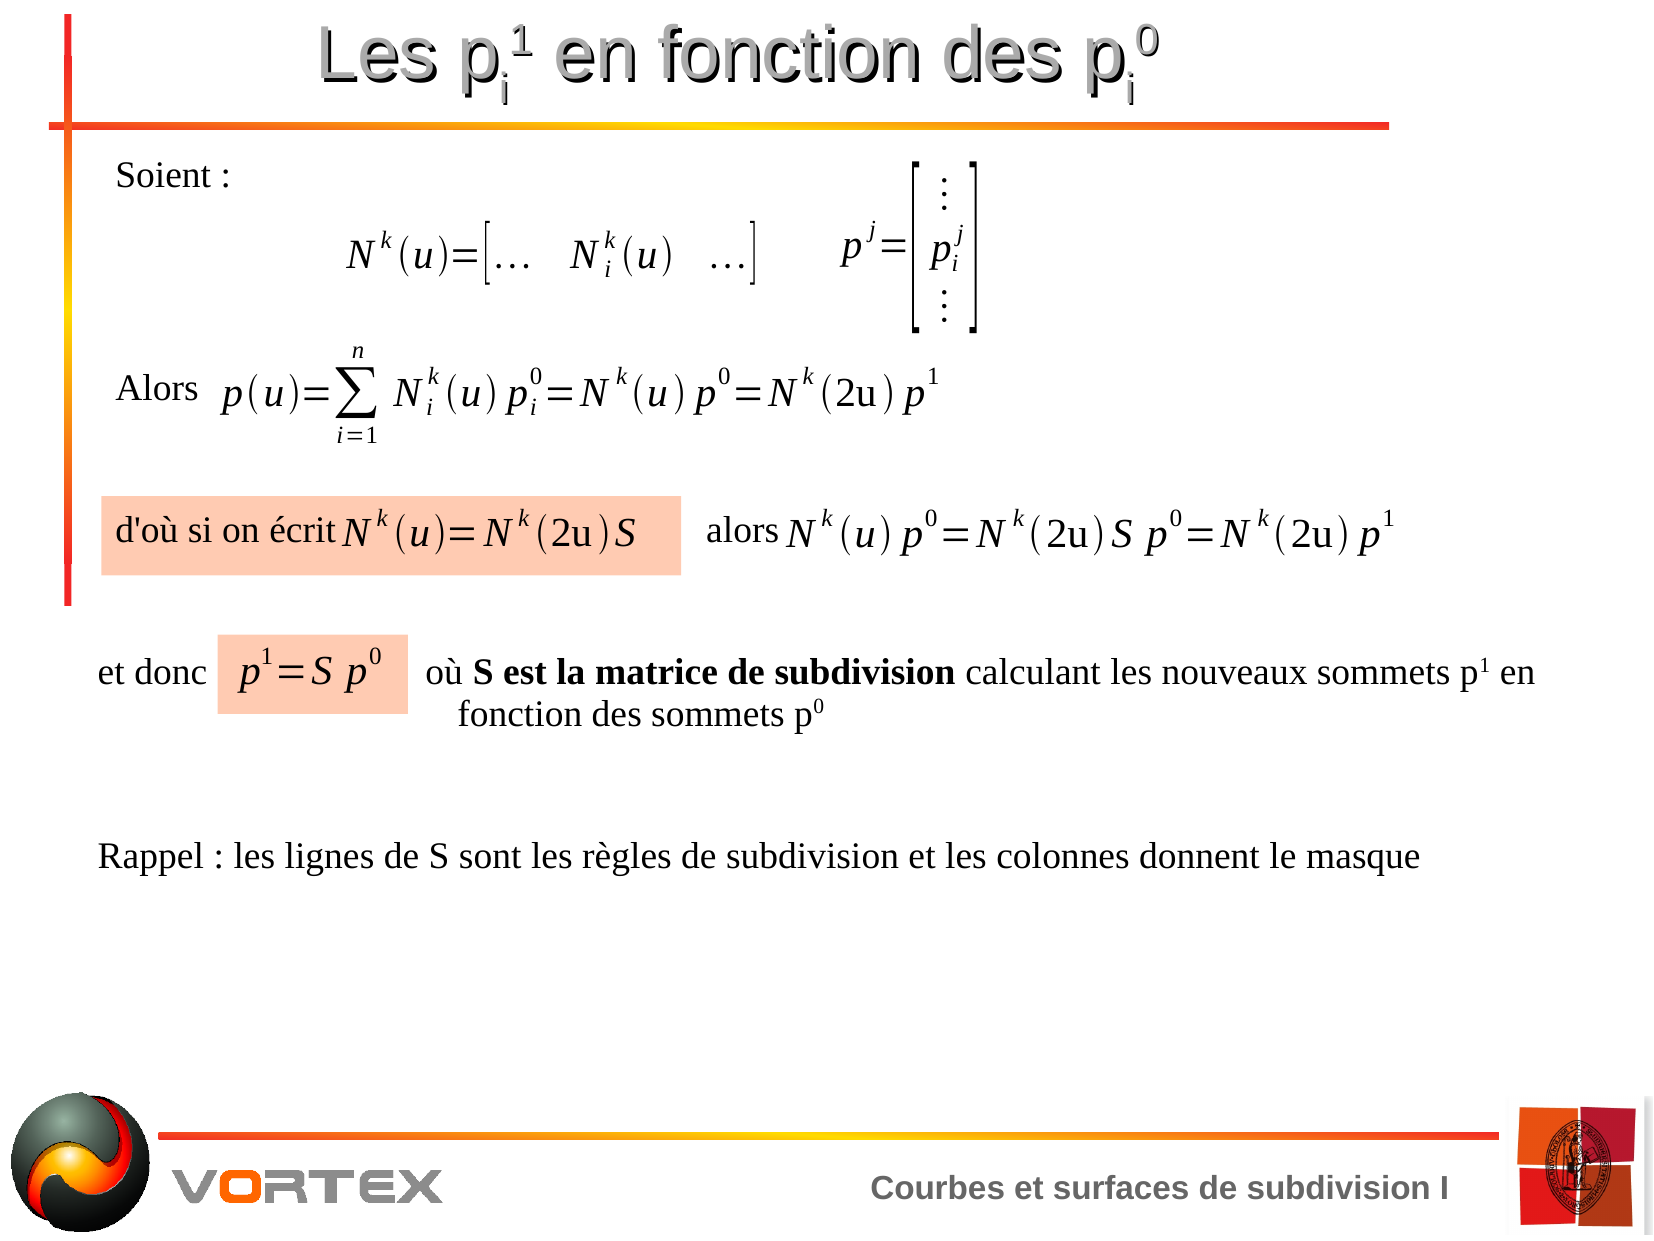

# Les pi1 en fonction des pi0
Soient :
Alors
d'où si on écrit alors
et donc où S est la matrice de subdivision calculant les nouveaux sommets p1 en fonction des sommets p0
Rappel : les lignes de S sont les règles de subdivision et les colonnes donnent le masque